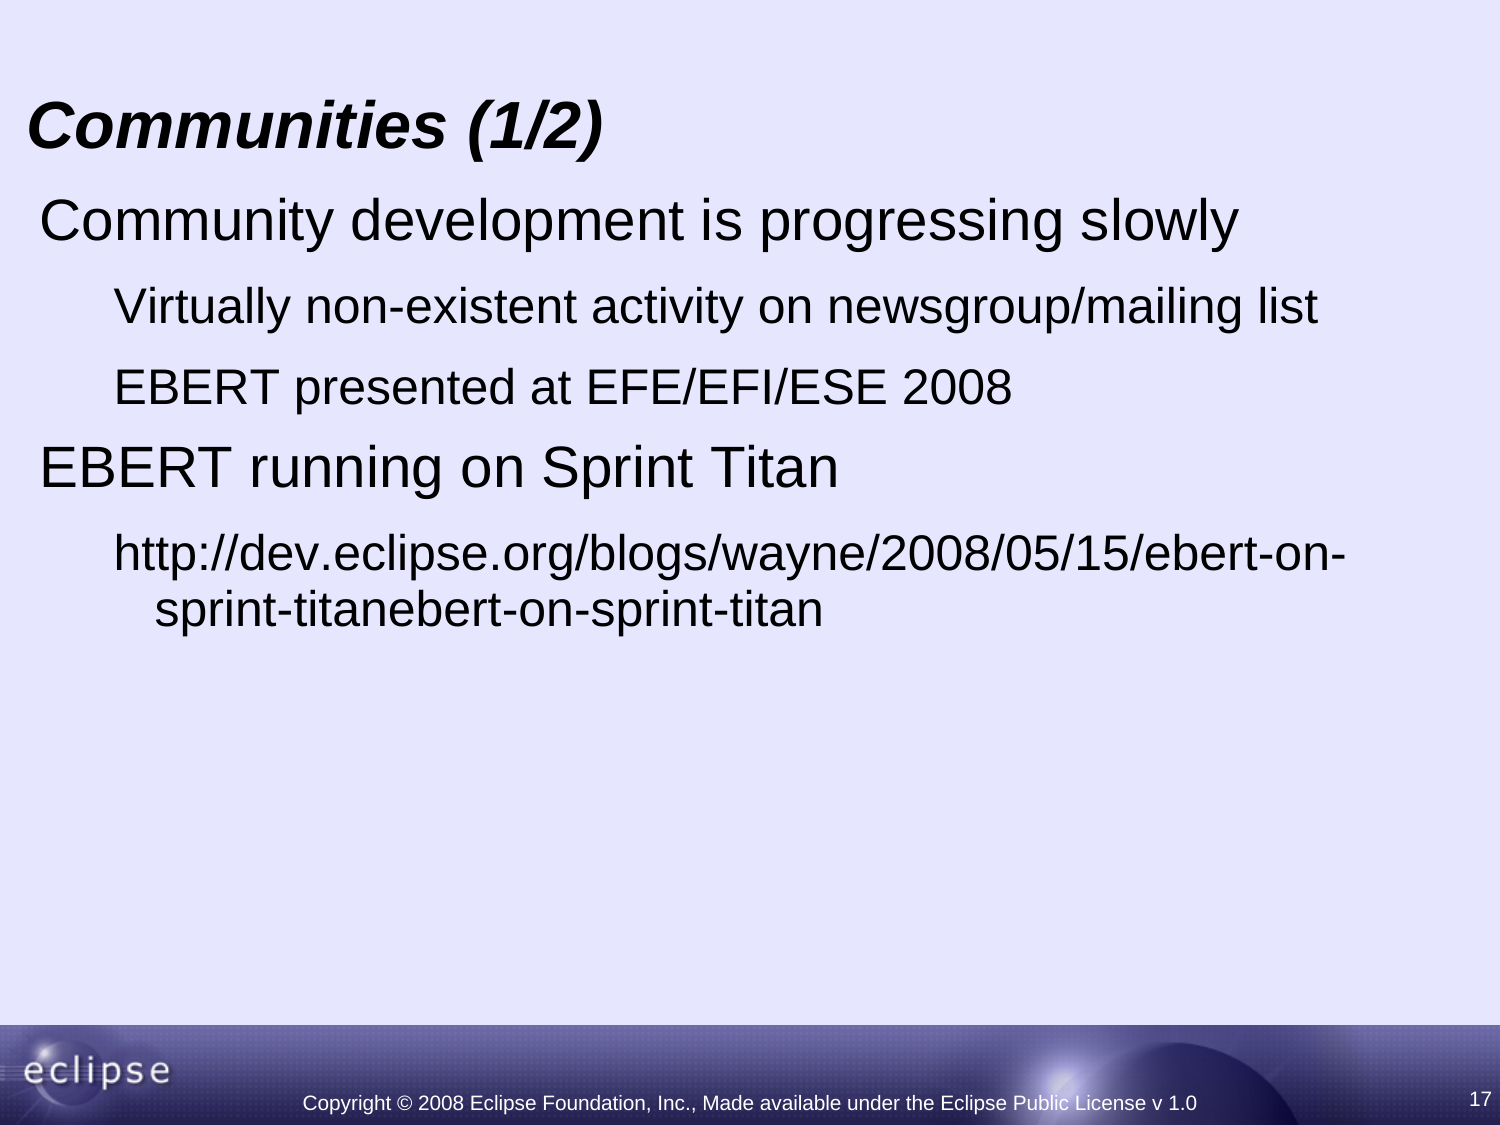

# Communities (1/2)
Community development is progressing slowly
Virtually non-existent activity on newsgroup/mailing list
EBERT presented at EFE/EFI/ESE 2008
EBERT running on Sprint Titan
http://dev.eclipse.org/blogs/wayne/2008/05/15/ebert-on-sprint-titanebert-on-sprint-titan
17